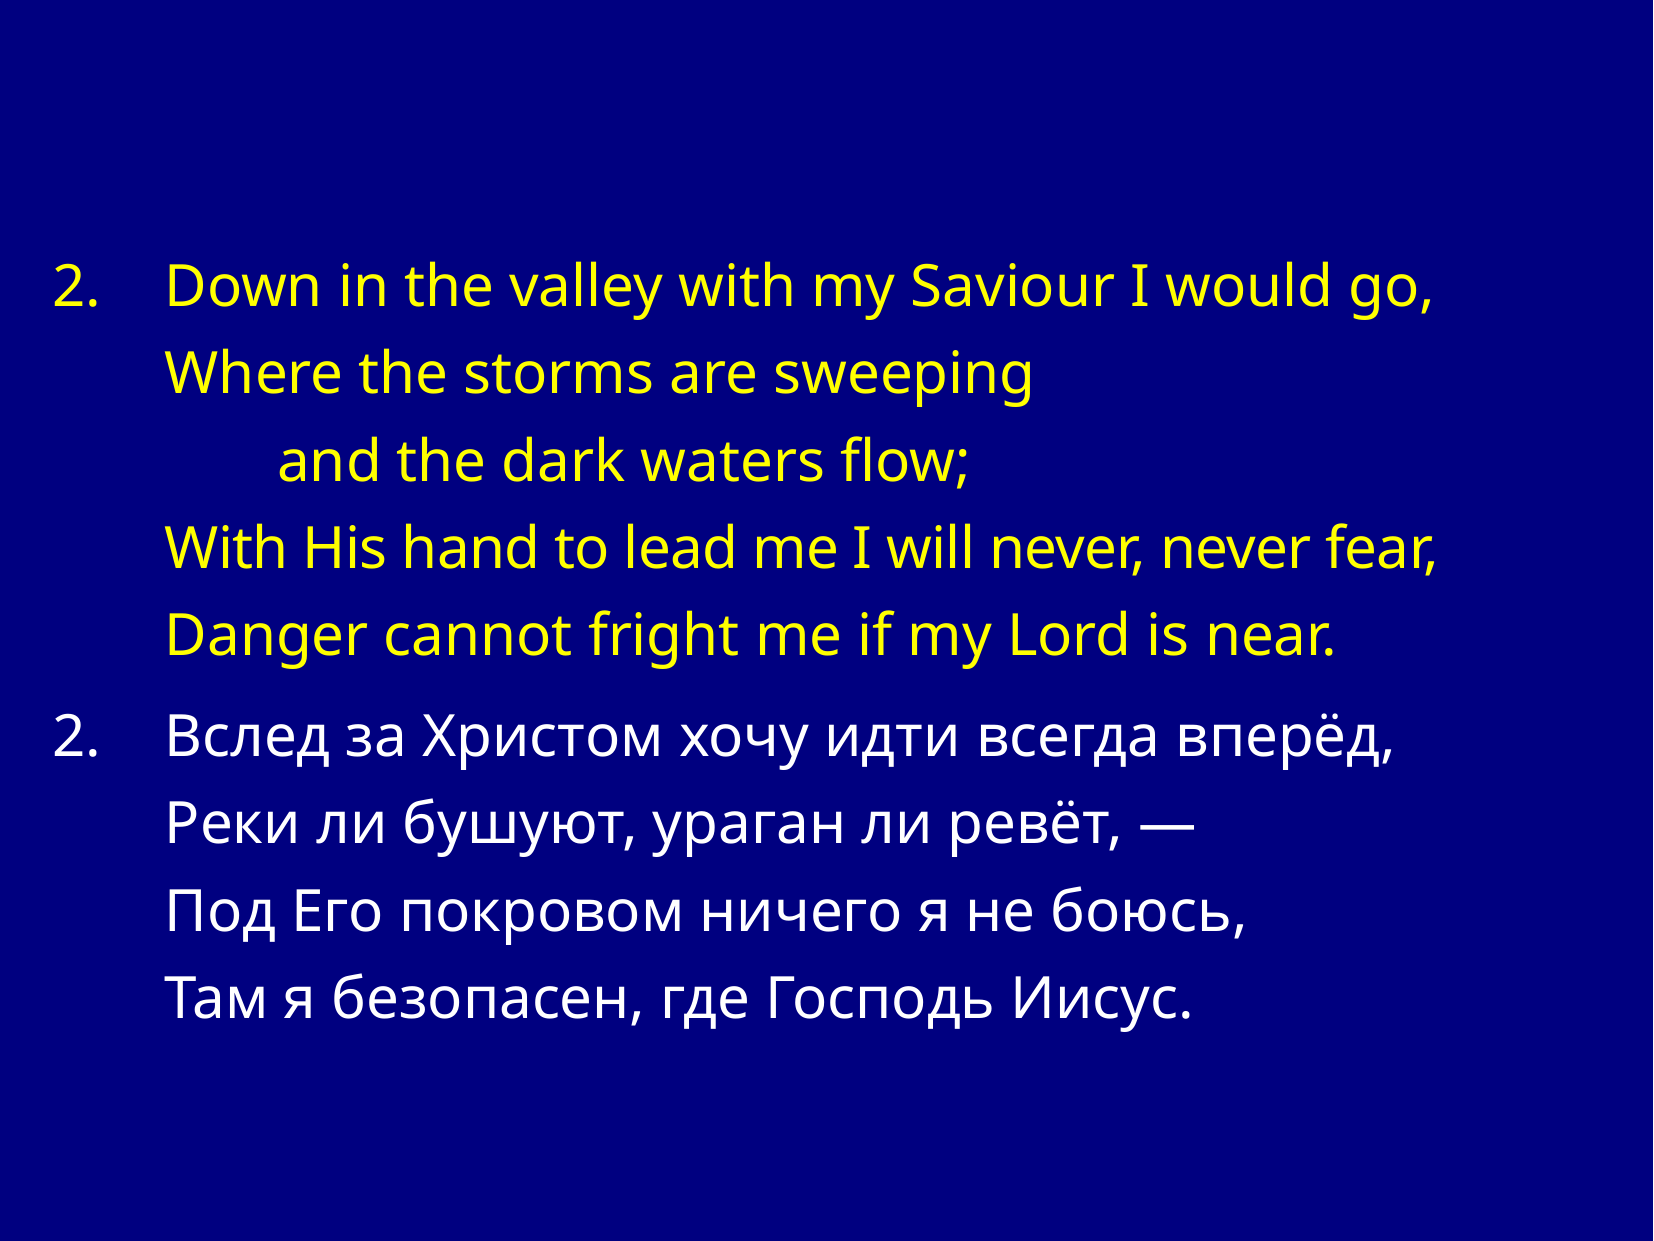

2.	Down in the valley with my Saviour I would go,
	Where the storms are sweeping
		and the dark waters flow;
	With His hand to lead me I will never, never fear,
	Danger cannot fright me if my Lord is near.
2.	Вслед за Христом хочу идти всегда вперёд,
	Реки ли бушуют, ураган ли ревёт, —
	Под Его покровом ничего я не боюсь,
	Там я безопасен, где Господь Иисус.